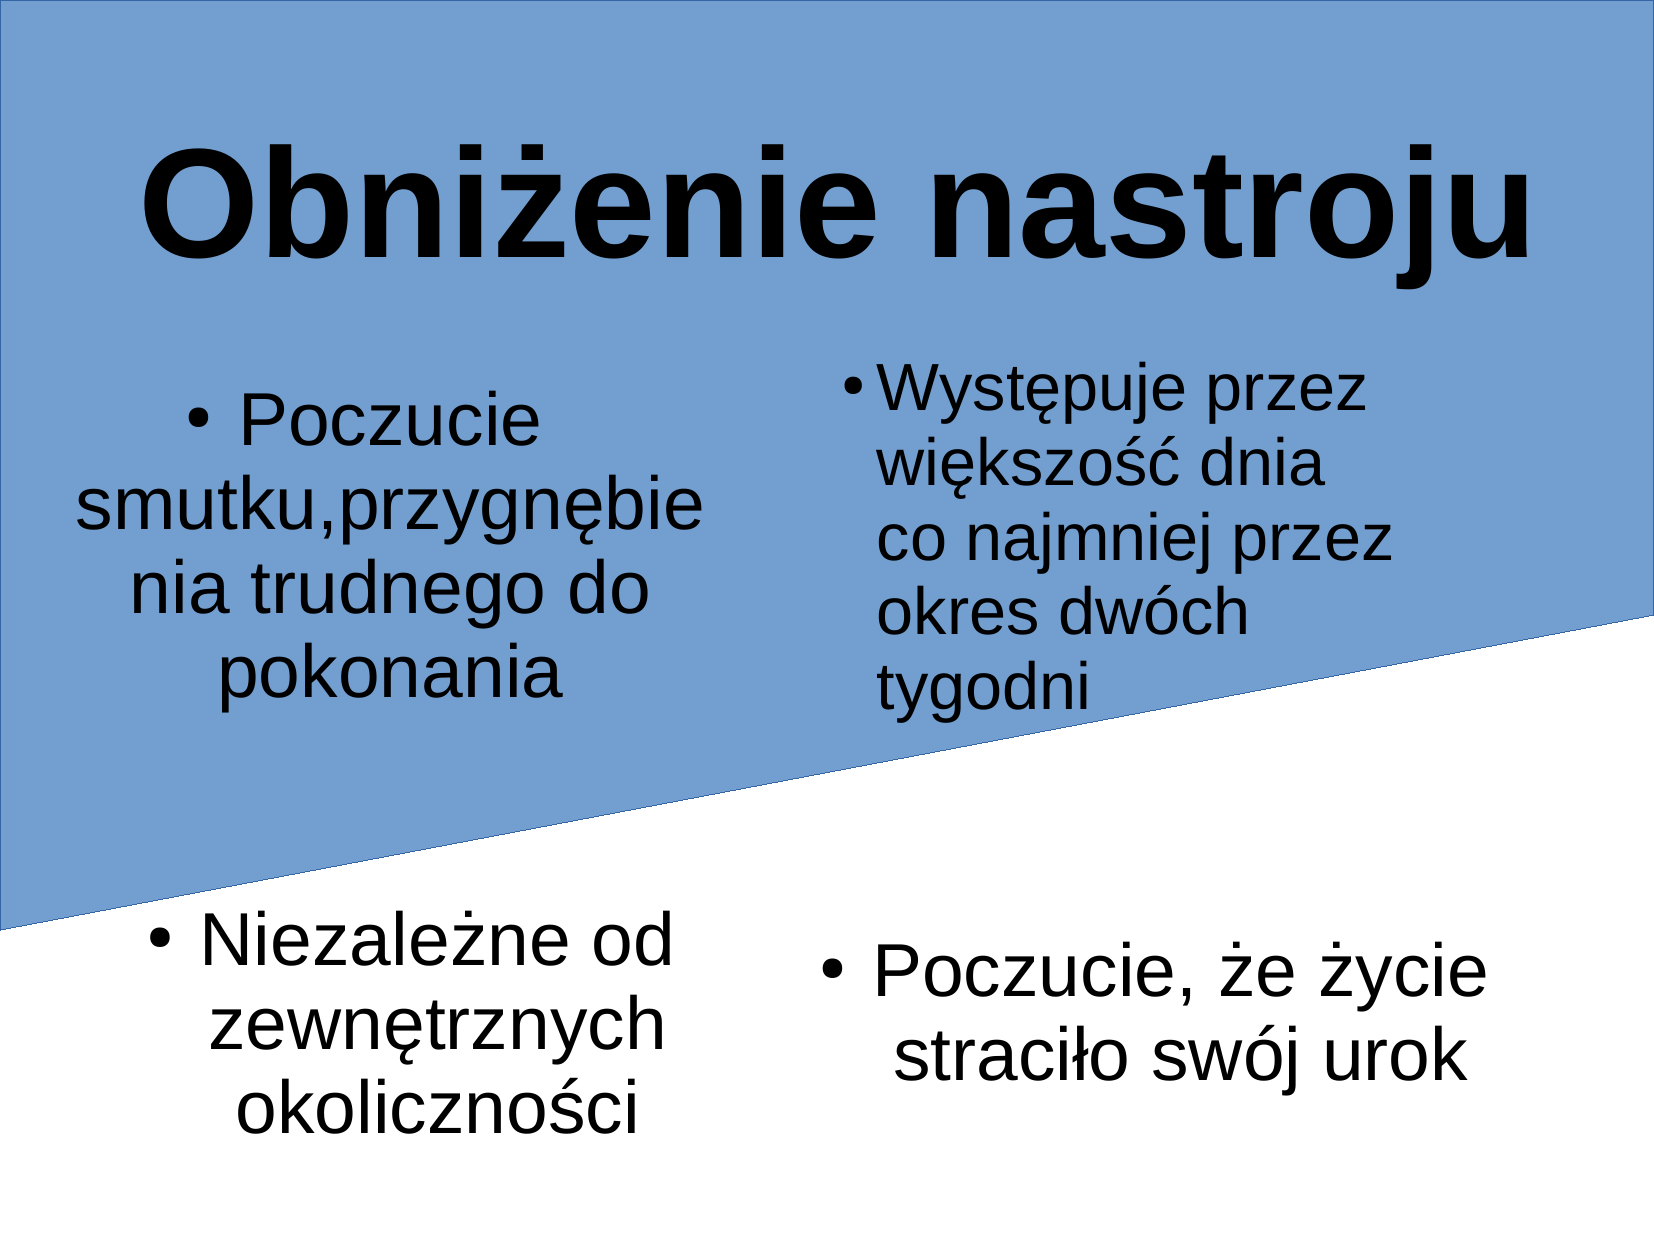

# Obniżenie nastroju
Występuje przez większość dnia co najmniej przez okres dwóch tygodni
Poczucie smutku,przygnębienia trudnego do pokonania
Niezależne od zewnętrznych okoliczności
Poczucie, że życie straciło swój urok